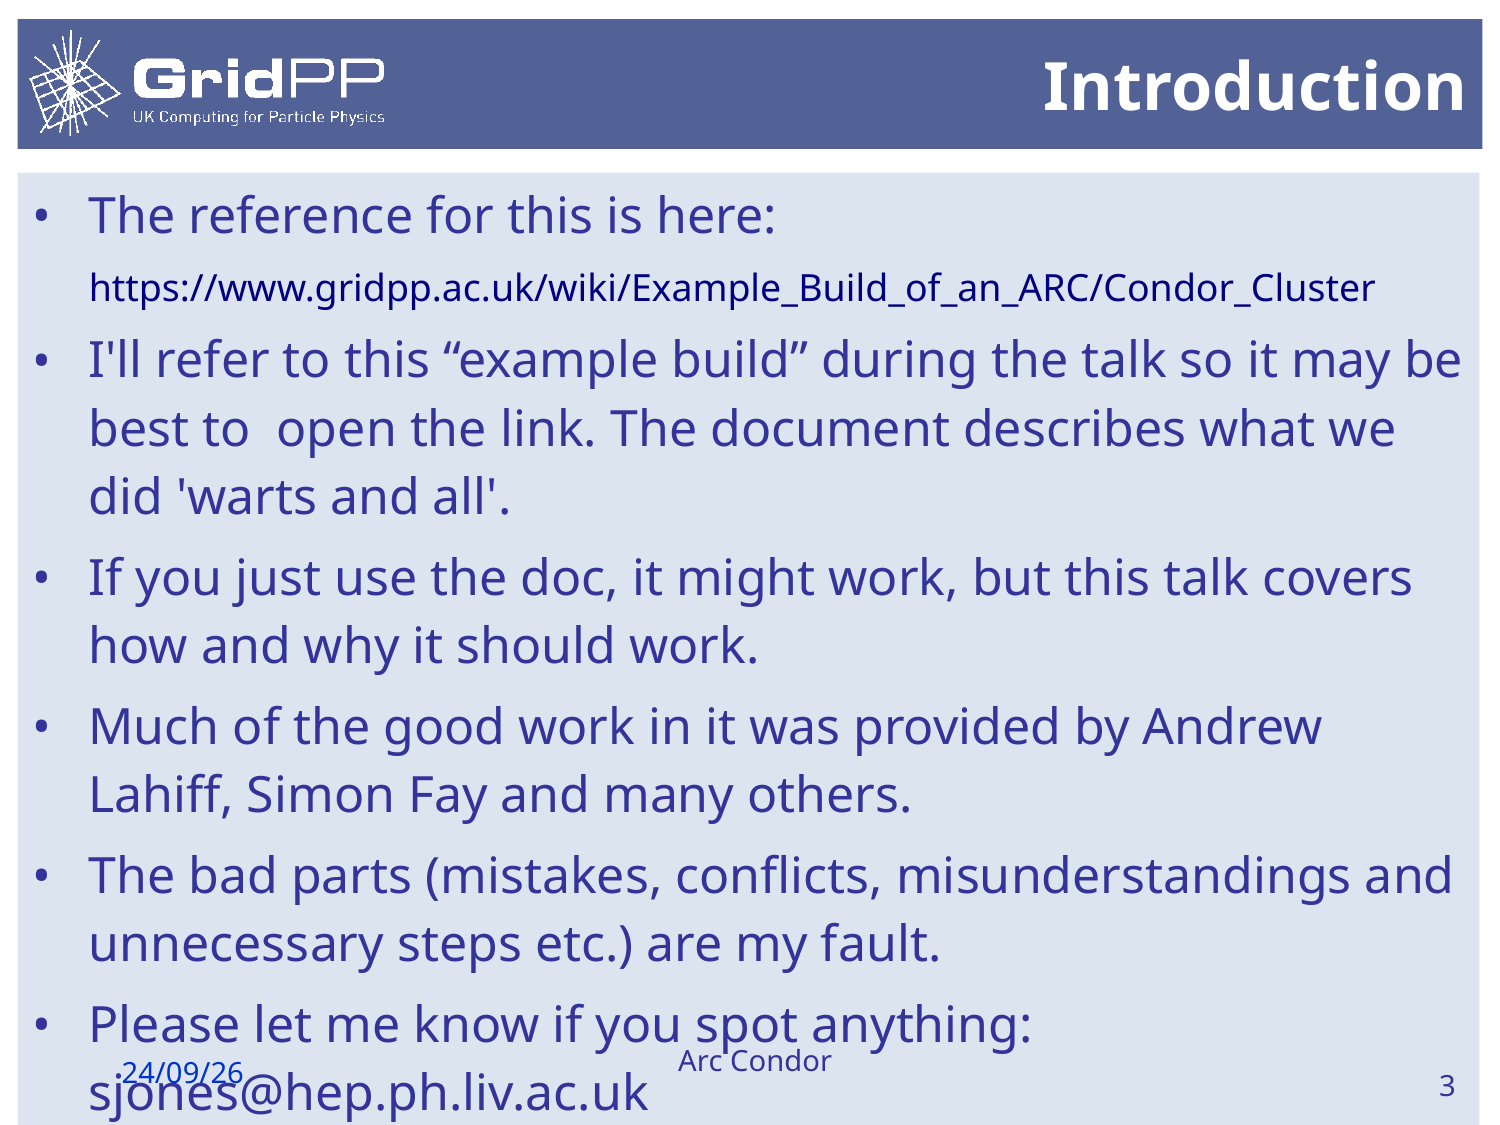

# Introduction
The reference for this is here:
https://www.gridpp.ac.uk/wiki/Example_Build_of_an_ARC/Condor_Cluster
I'll refer to this “example build” during the talk so it may be best to open the link. The document describes what we did 'warts and all'.
If you just use the doc, it might work, but this talk covers how and why it should work.
Much of the good work in it was provided by Andrew Lahiff, Simon Fay and many others.
The bad parts (mistakes, conflicts, misunderstandings and unnecessary steps etc.) are my fault.
Please let me know if you spot anything: sjones@hep.ph.liv.ac.uk
Arc Condor